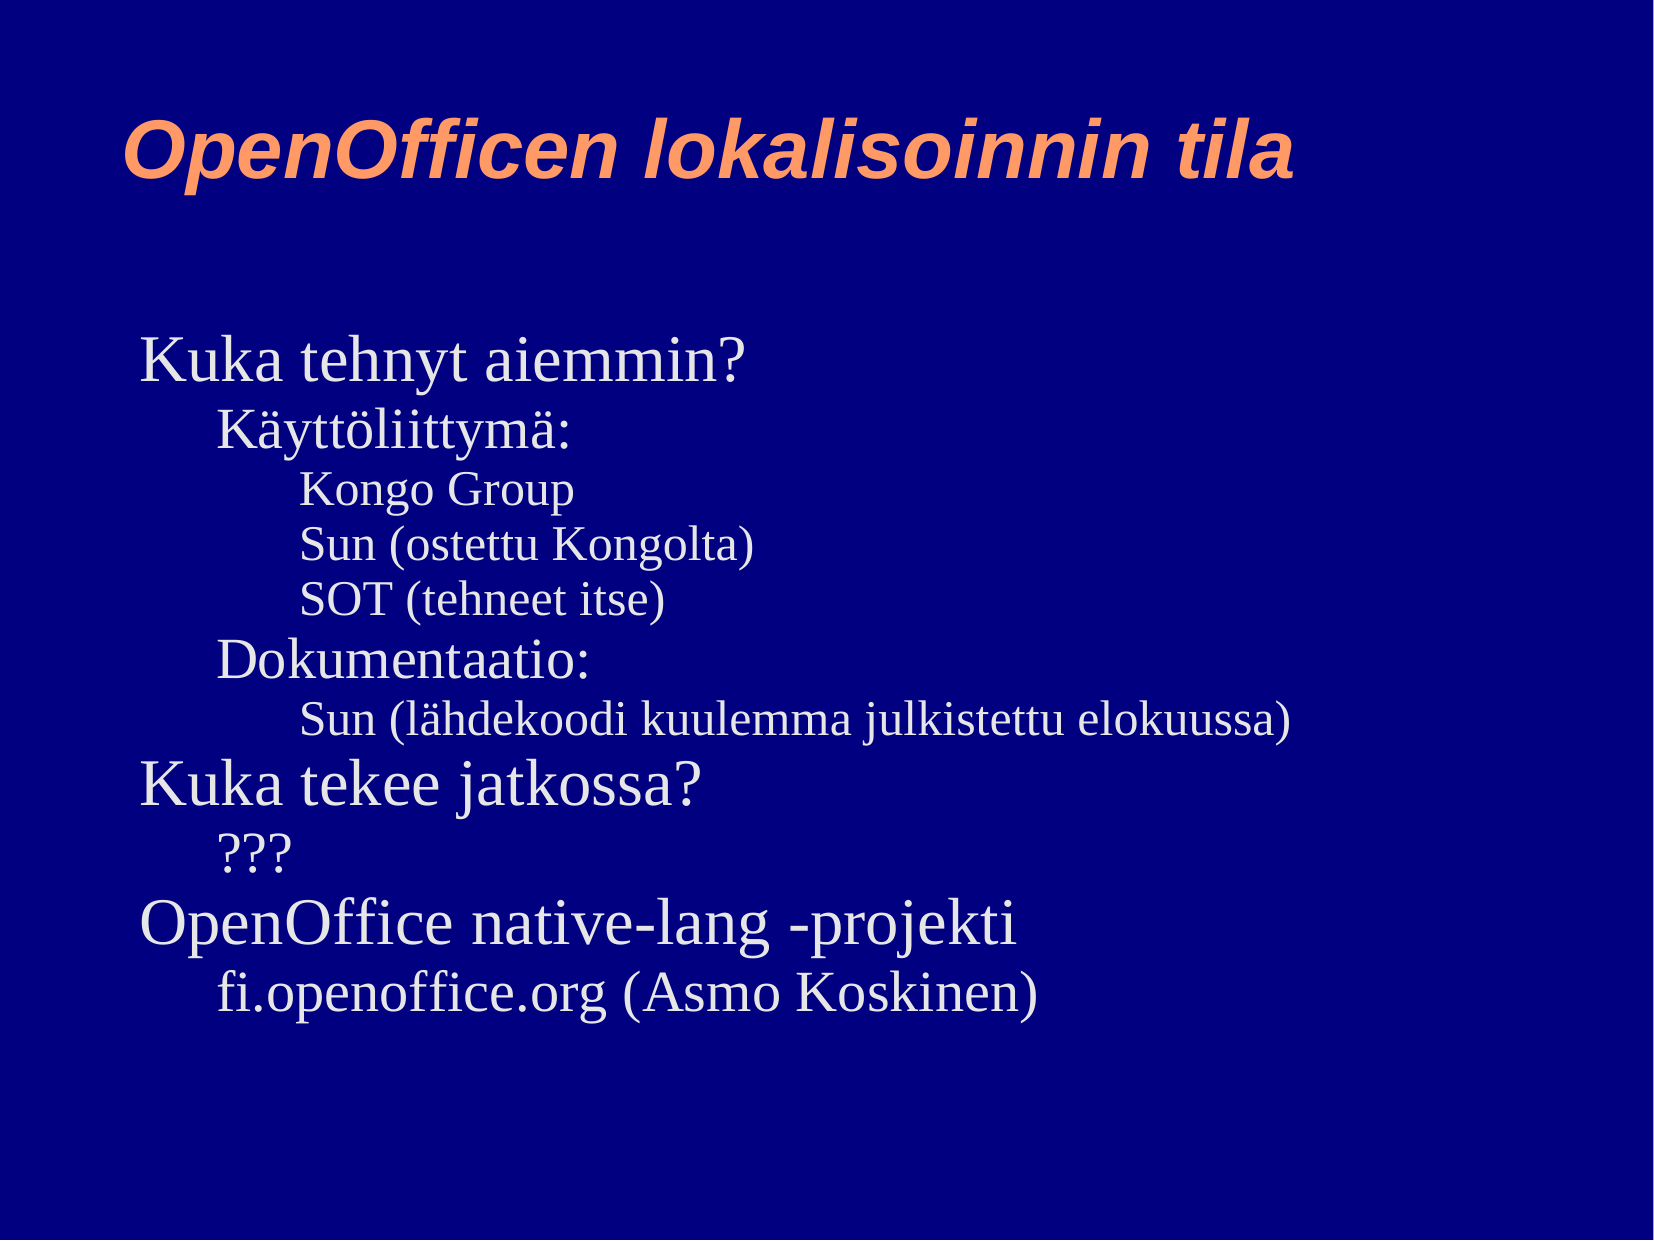

# OpenOfficen lokalisoinnin tila
Kuka tehnyt aiemmin?
Käyttöliittymä:
Kongo Group
Sun (ostettu Kongolta)
SOT (tehneet itse)
Dokumentaatio:
Sun (lähdekoodi kuulemma julkistettu elokuussa)
Kuka tekee jatkossa?
???
OpenOffice native-lang -projekti
fi.openoffice.org (Asmo Koskinen)